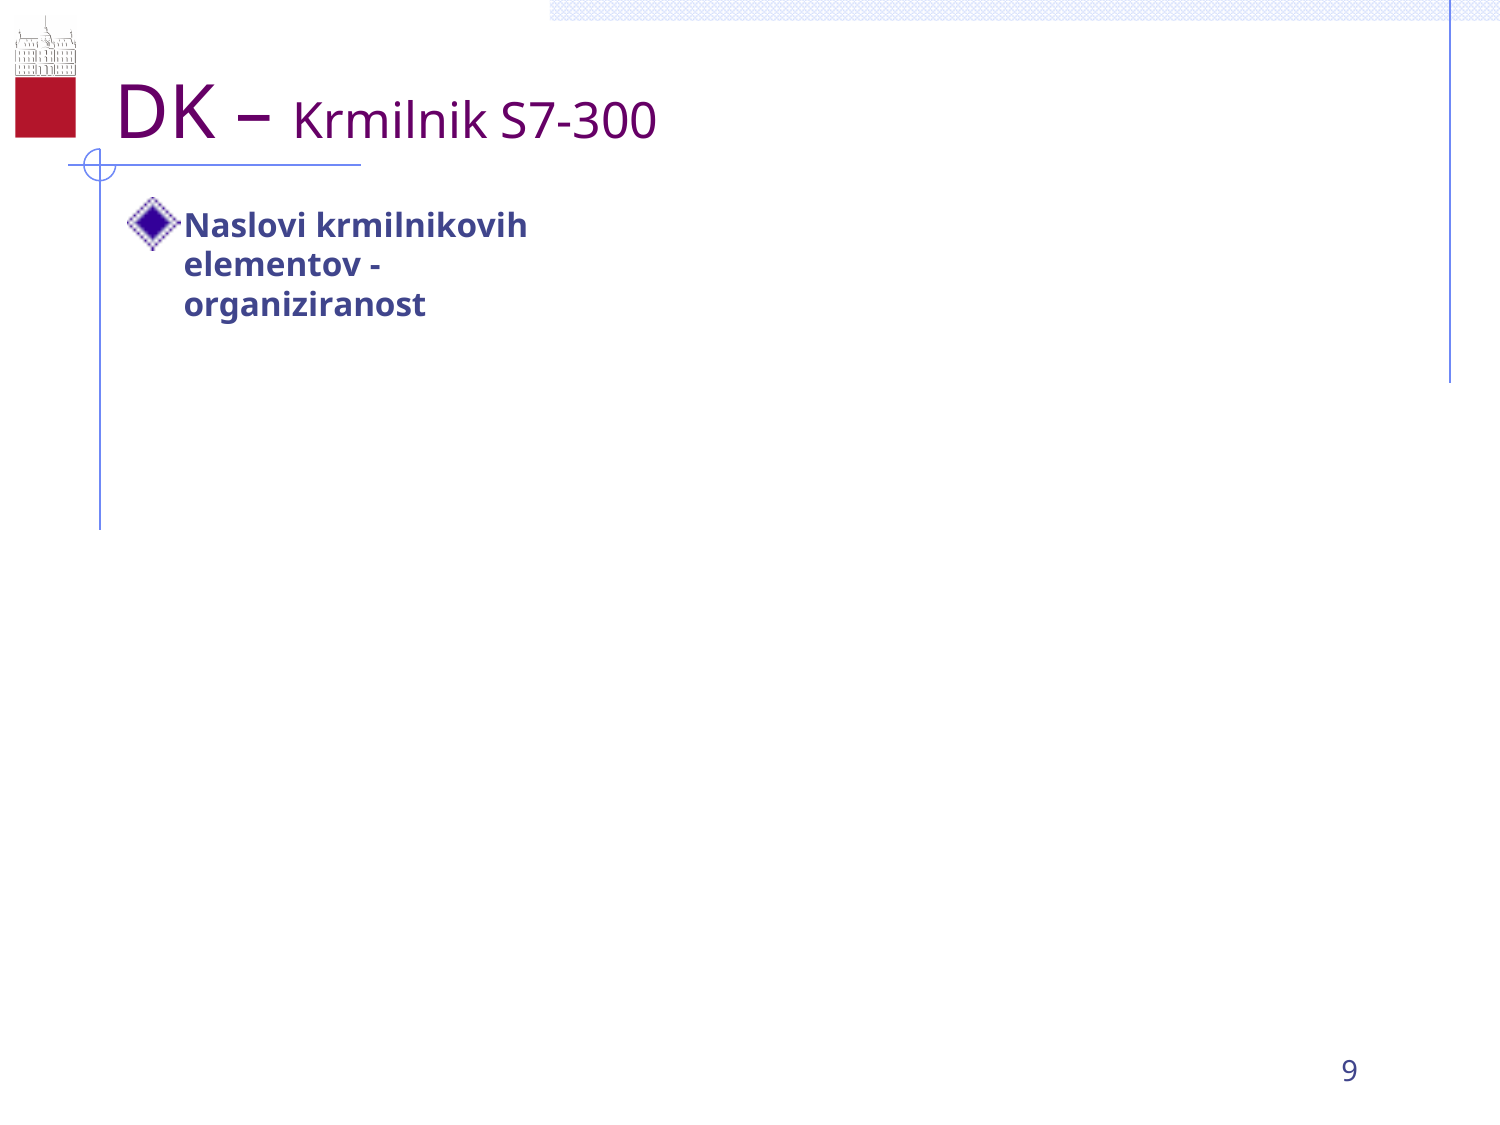

DK – Krmilnik S7-300
# Naslovi krmilnikovih elementov - organiziranost